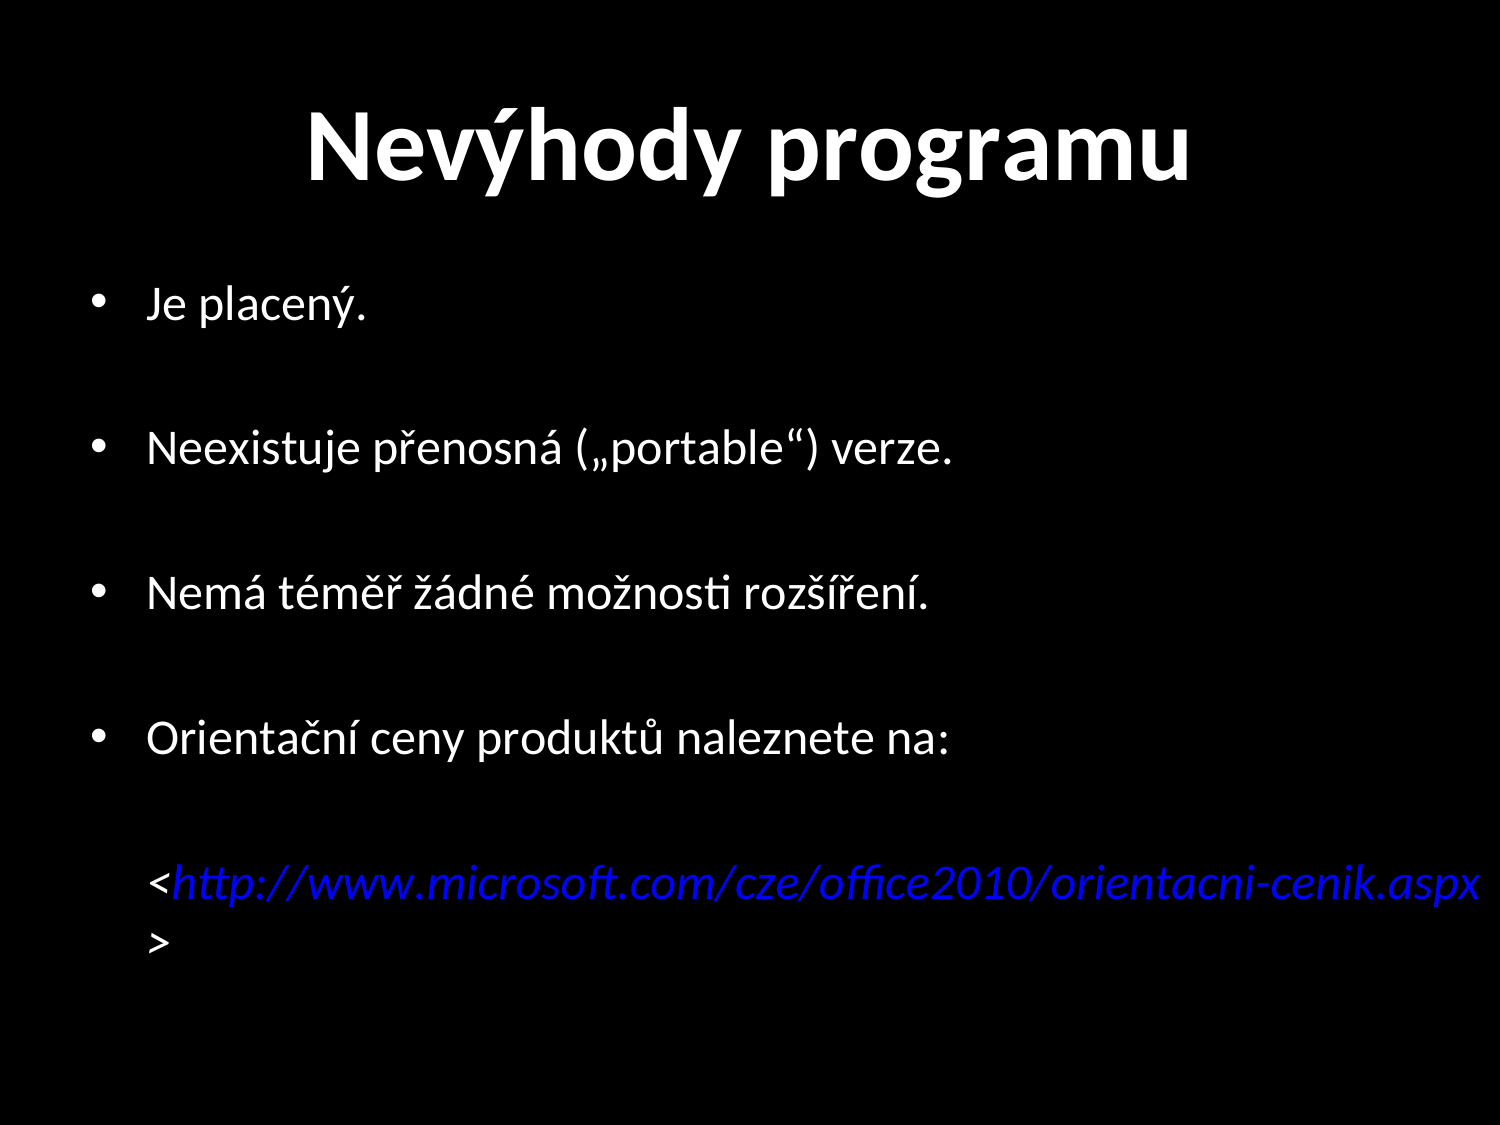

# Nevýhody programu
Je placený.
Neexistuje přenosná („portable“) verze.
Nemá téměř žádné možnosti rozšíření.
Orientační ceny produktů naleznete na:
	<http://www.microsoft.com/cze/office2010/orientacni-cenik.aspx>